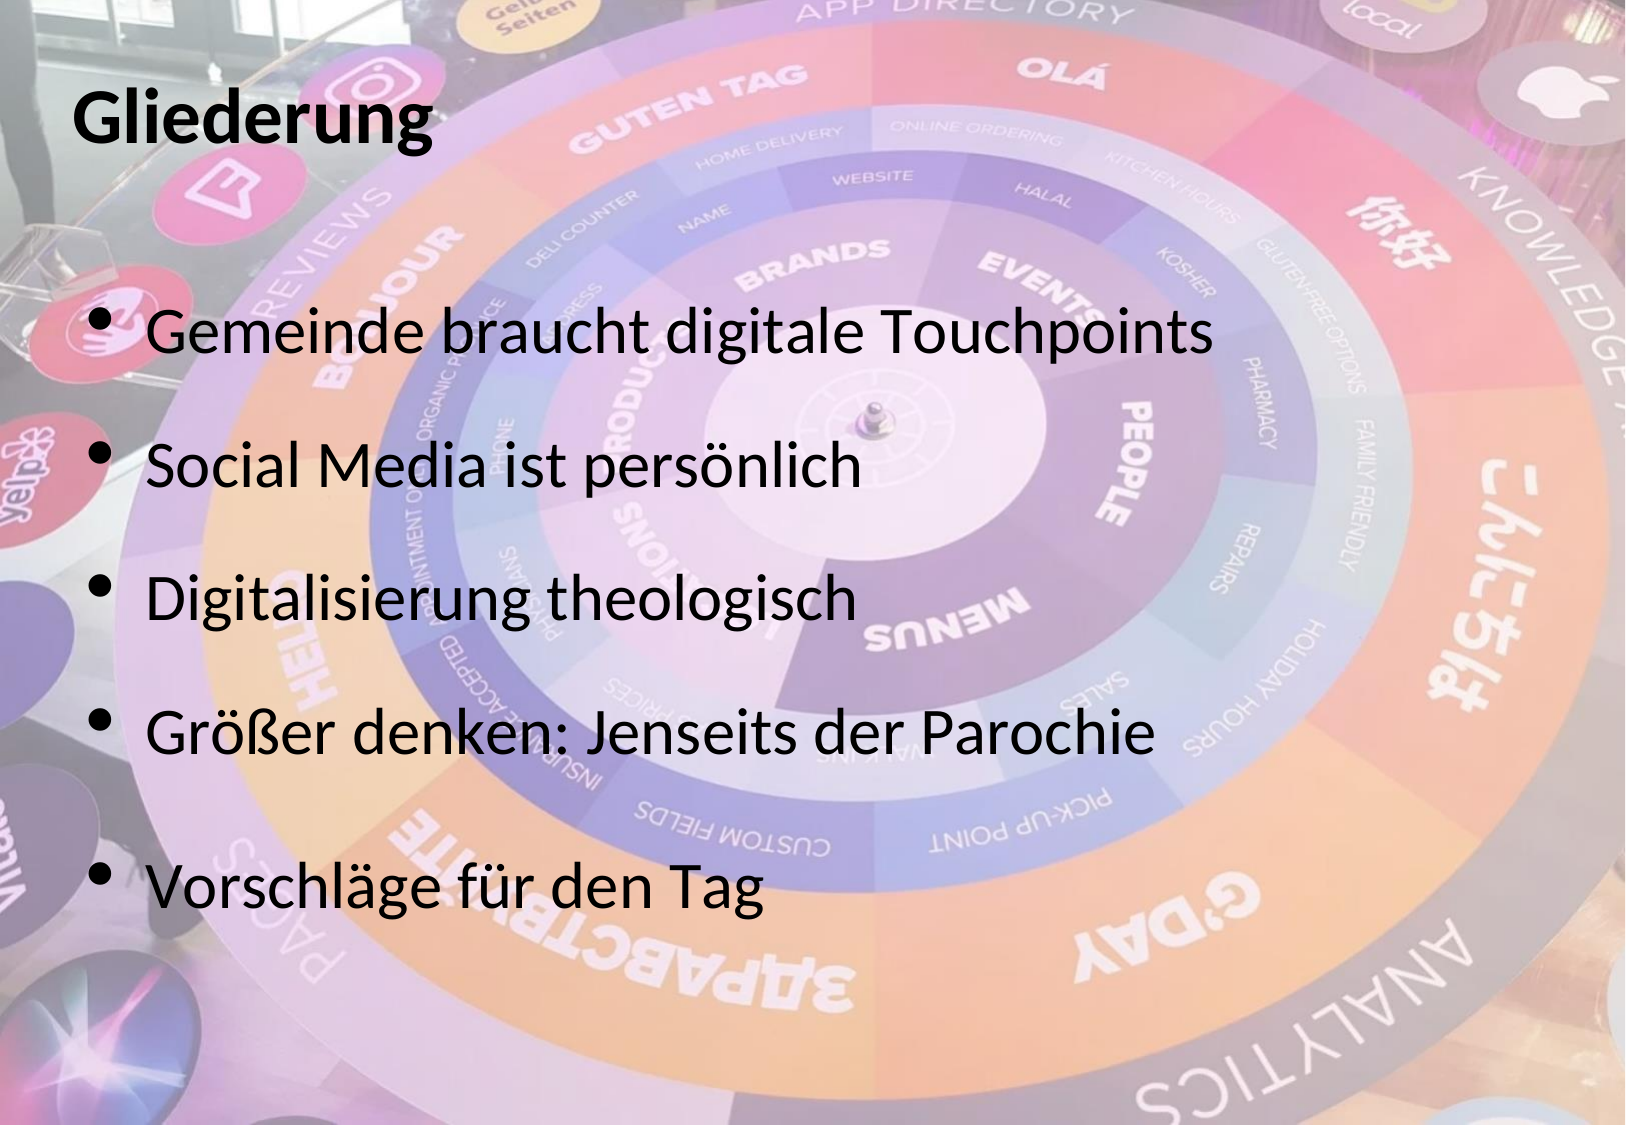

# Gliederung
Gemeinde braucht digitale Touchpoints
Social Media ist persönlich
Digitalisierung theologisch
Größer denken: Jenseits der Parochie
Vorschläge für den Tag